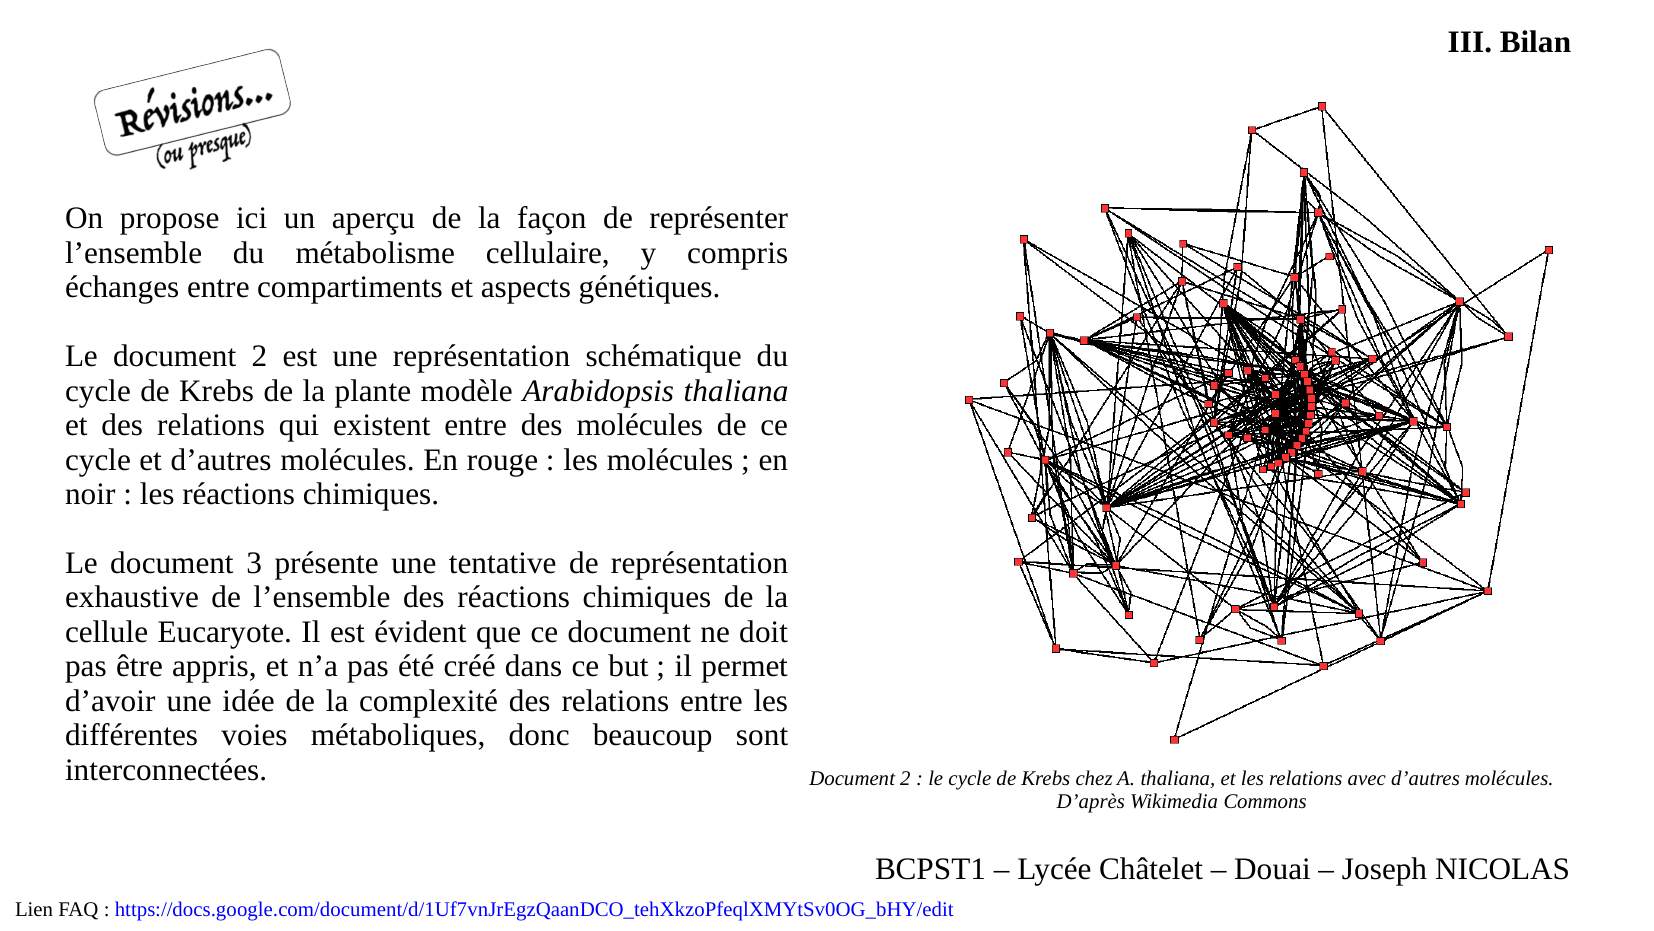

III. Bilan
On propose ici un aperçu de la façon de représenter l’ensemble du métabolisme cellulaire, y compris échanges entre compartiments et aspects génétiques.
Le document 2 est une représentation schématique du cycle de Krebs de la plante modèle Arabidopsis thaliana et des relations qui existent entre des molécules de ce cycle et d’autres molécules. En rouge : les molécules ; en noir : les réactions chimiques.
Le document 3 présente une tentative de représentation exhaustive de l’ensemble des réactions chimiques de la cellule Eucaryote. Il est évident que ce document ne doit pas être appris, et n’a pas été créé dans ce but ; il permet d’avoir une idée de la complexité des relations entre les différentes voies métaboliques, donc beaucoup sont interconnectées.
Document 2 : le cycle de Krebs chez A. thaliana, et les relations avec d’autres molécules.
D’après Wikimedia Commons
BCPST1 – Lycée Châtelet – Douai – Joseph NICOLAS
Lien FAQ : https://docs.google.com/document/d/1Uf7vnJrEgzQaanDCO_tehXkzoPfeqlXMYtSv0OG_bHY/edit